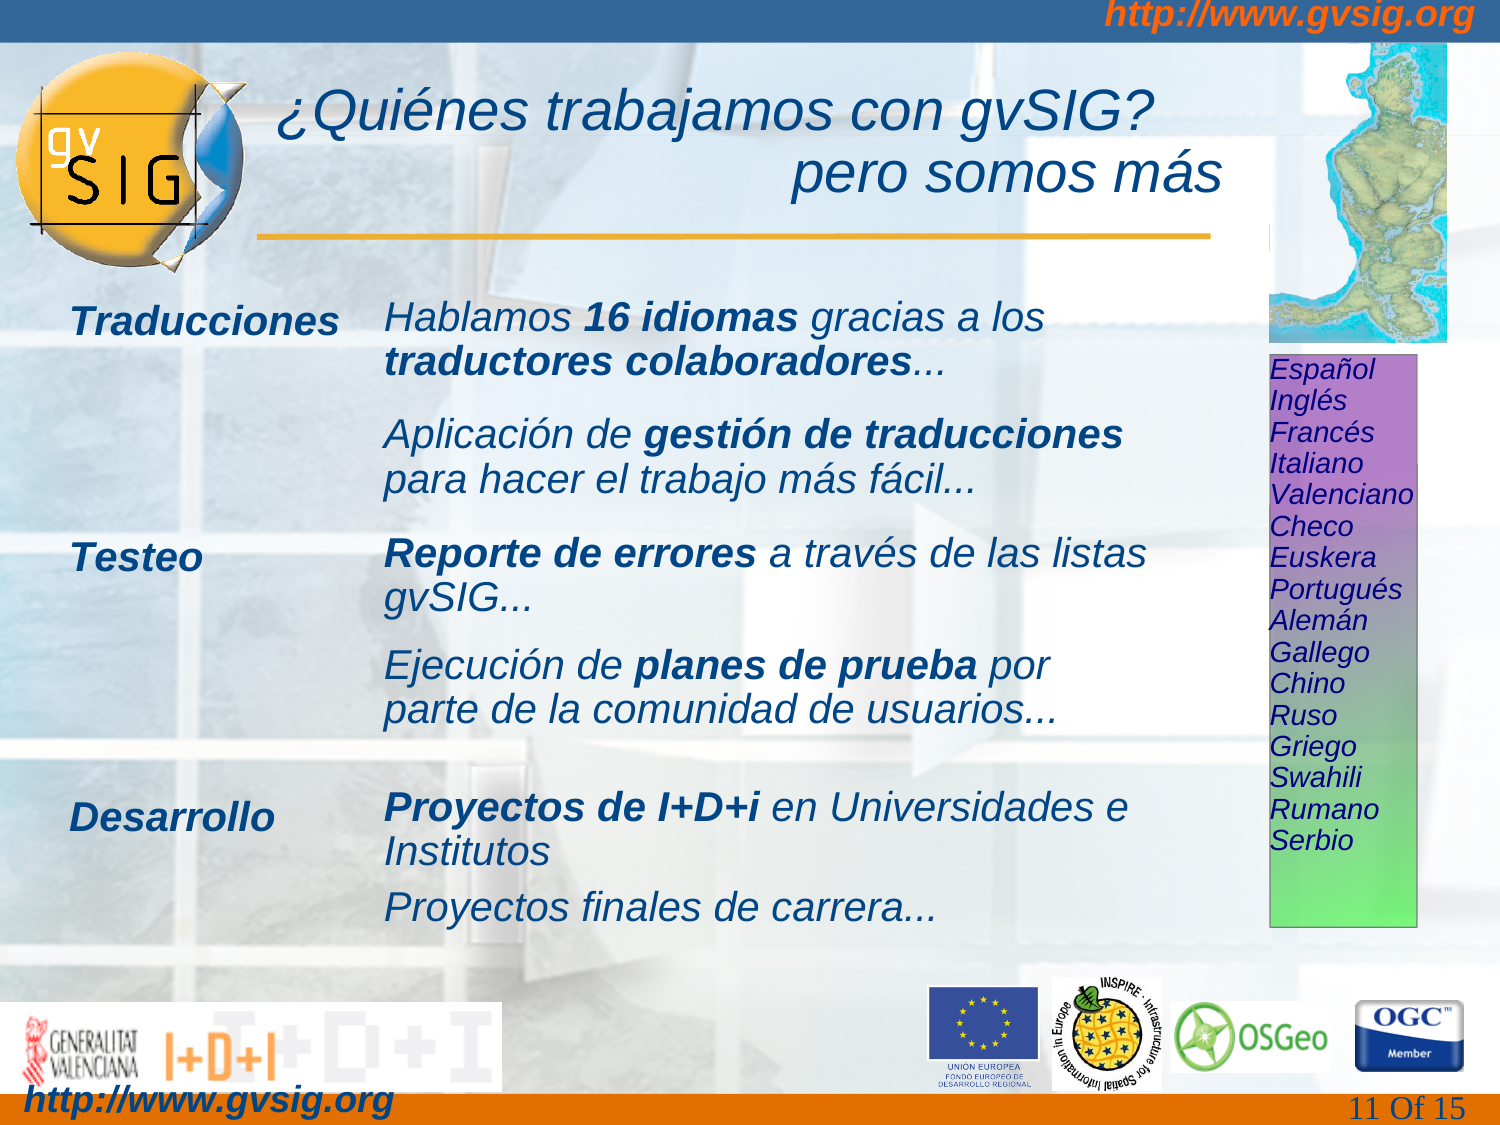

¿Quiénes trabajamos con gvSIG?
							pero somos más
Hablamos 16 idiomas gracias a los traductores colaboradores...
Traducciones
Español
Inglés
Francés
Italiano
Valenciano
Checo
Euskera
Portugués
Alemán
Gallego
Chino
Ruso
Griego
Swahili
Rumano
Serbio
Aplicación de gestión de traducciones para hacer el trabajo más fácil...
Reporte de errores a través de las listas gvSIG...
Testeo
Ejecución de planes de prueba por parte de la comunidad de usuarios...
Proyectos de I+D+i en Universidades e Institutos
Desarrollo
Proyectos finales de carrera...
11